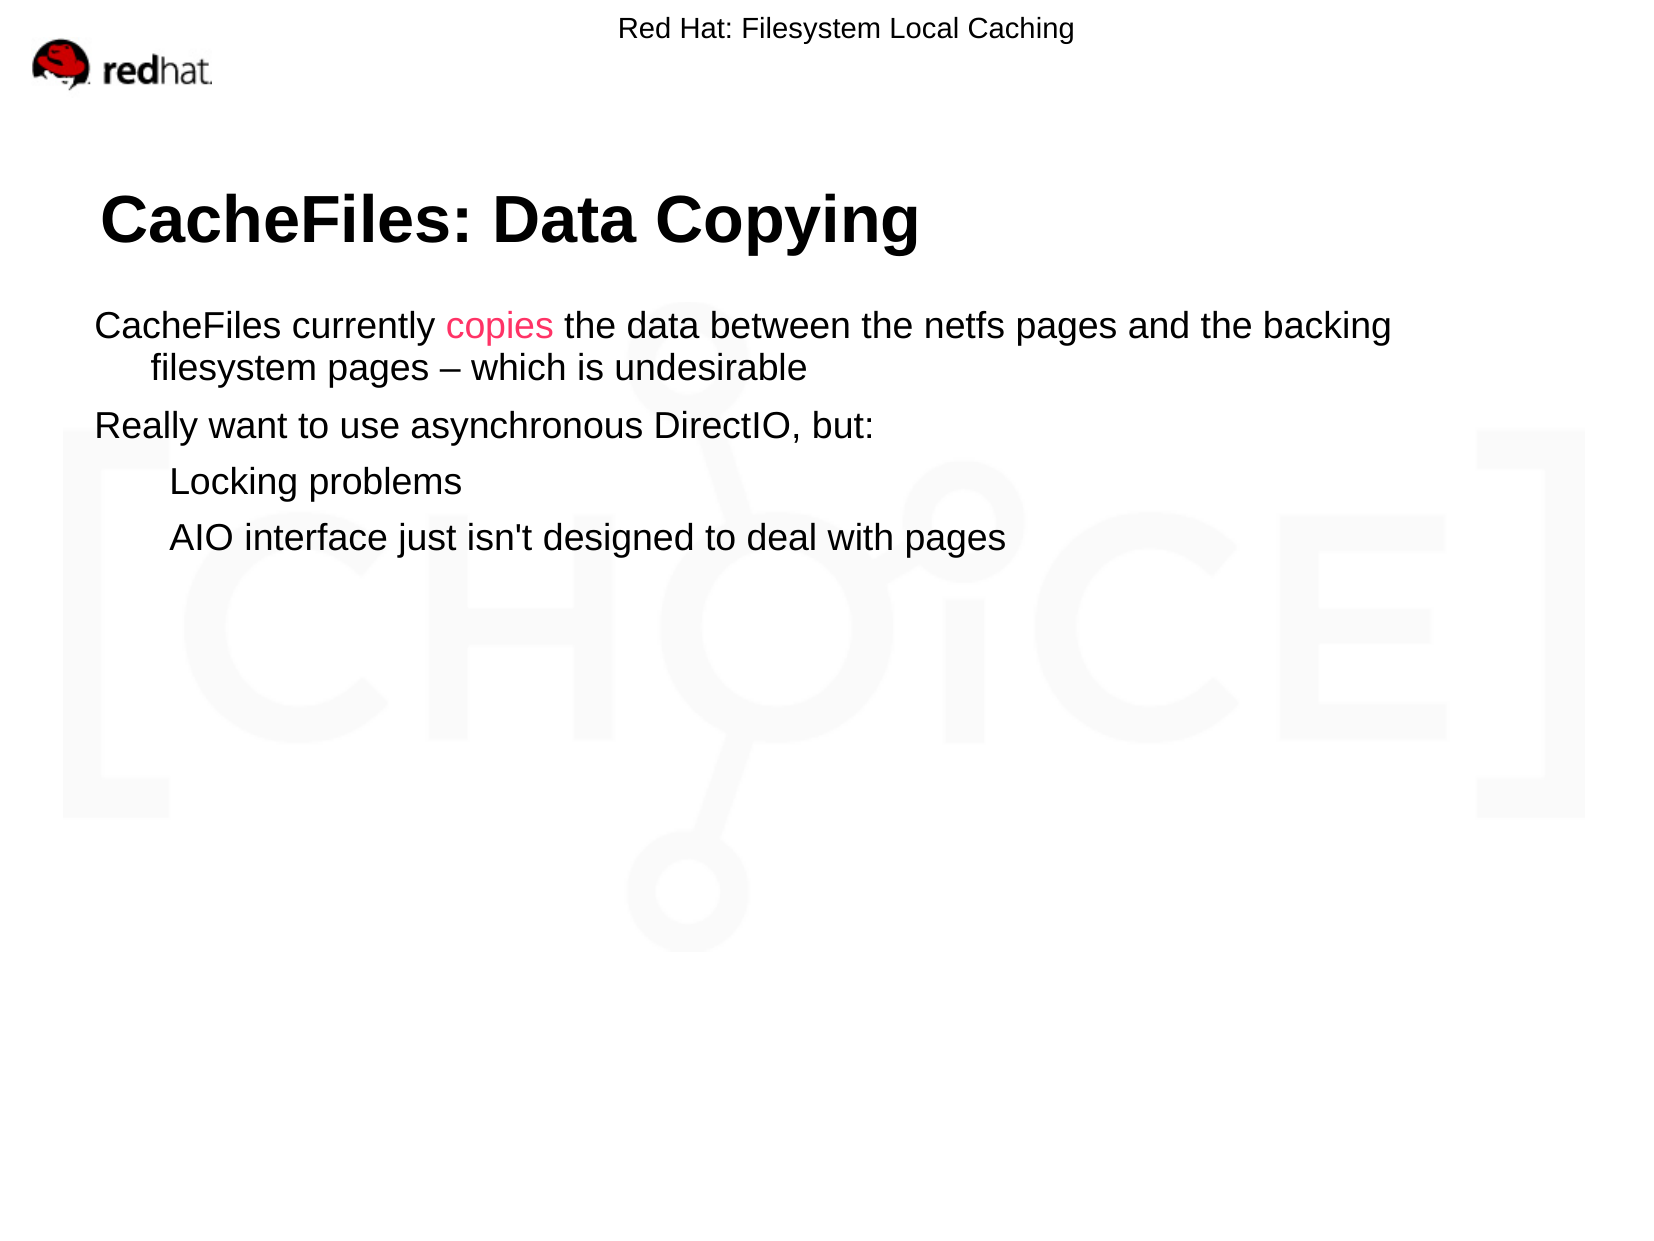

# CacheFiles: Data Copying
CacheFiles currently copies the data between the netfs pages and the backing filesystem pages – which is undesirable
Really want to use asynchronous DirectIO, but:
Locking problems
AIO interface just isn't designed to deal with pages